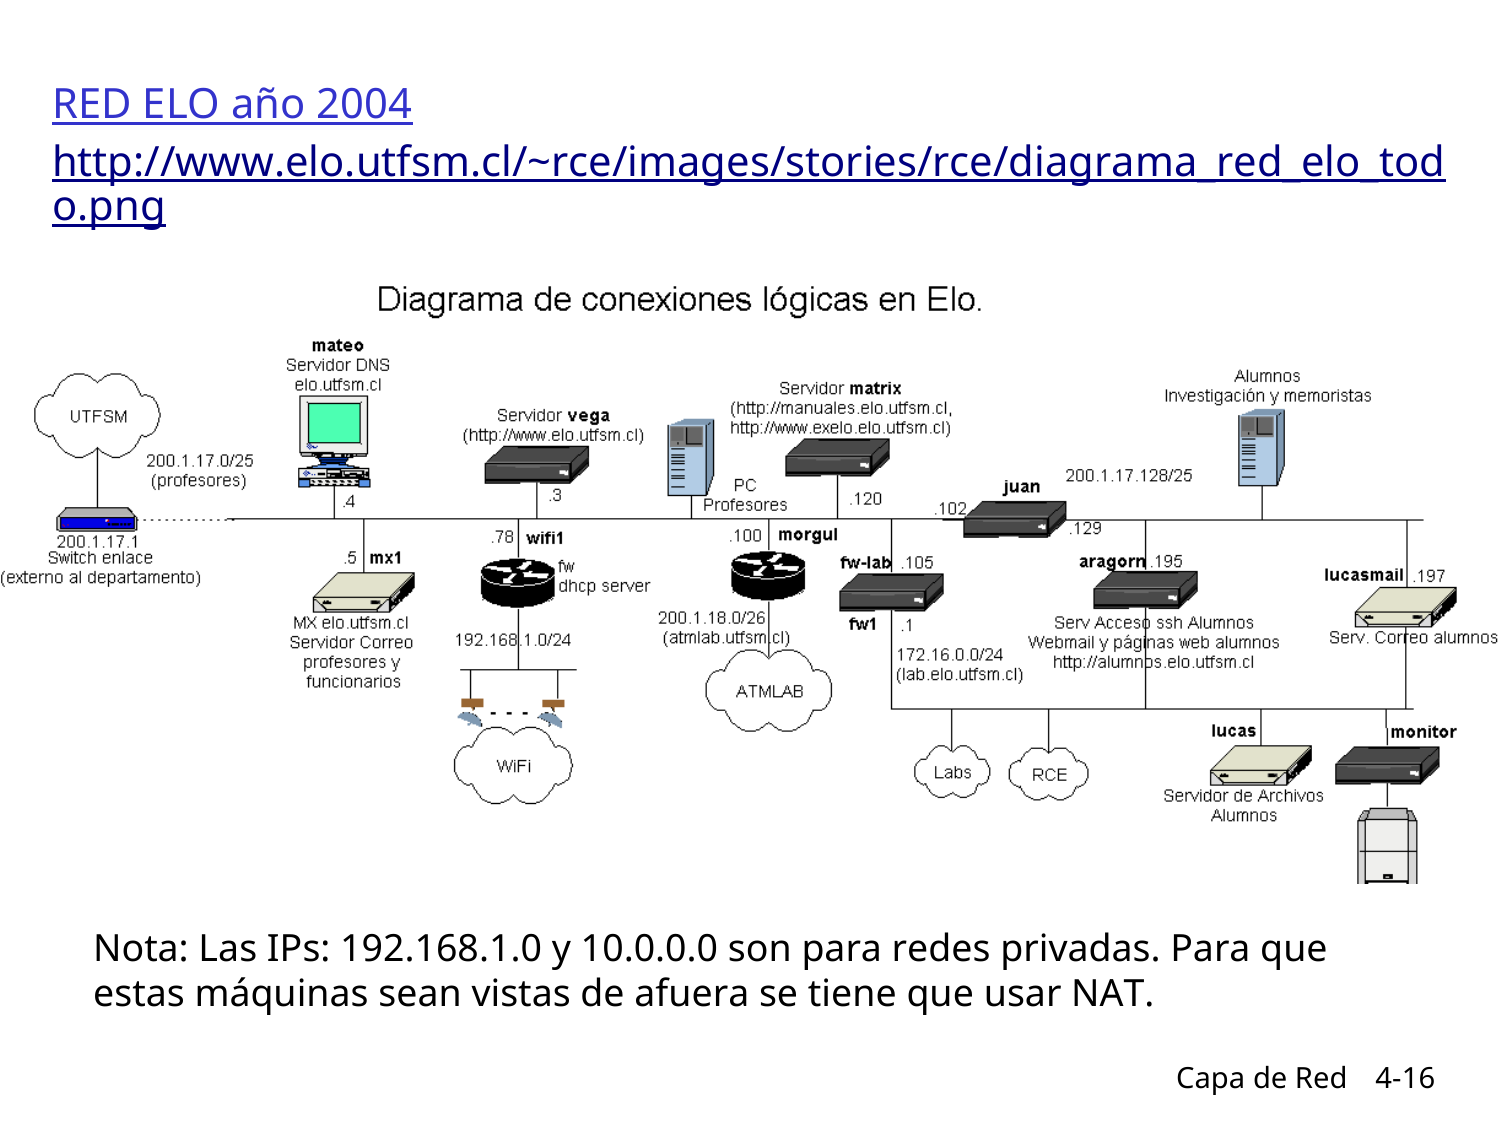

# RED ELO año 2004 http://www.elo.utfsm.cl/~rce/images/stories/rce/diagrama_red_elo_todo.png
Nota: Las IPs: 192.168.1.0 y 10.0.0.0 son para redes privadas. Para que
estas máquinas sean vistas de afuera se tiene que usar NAT.
16